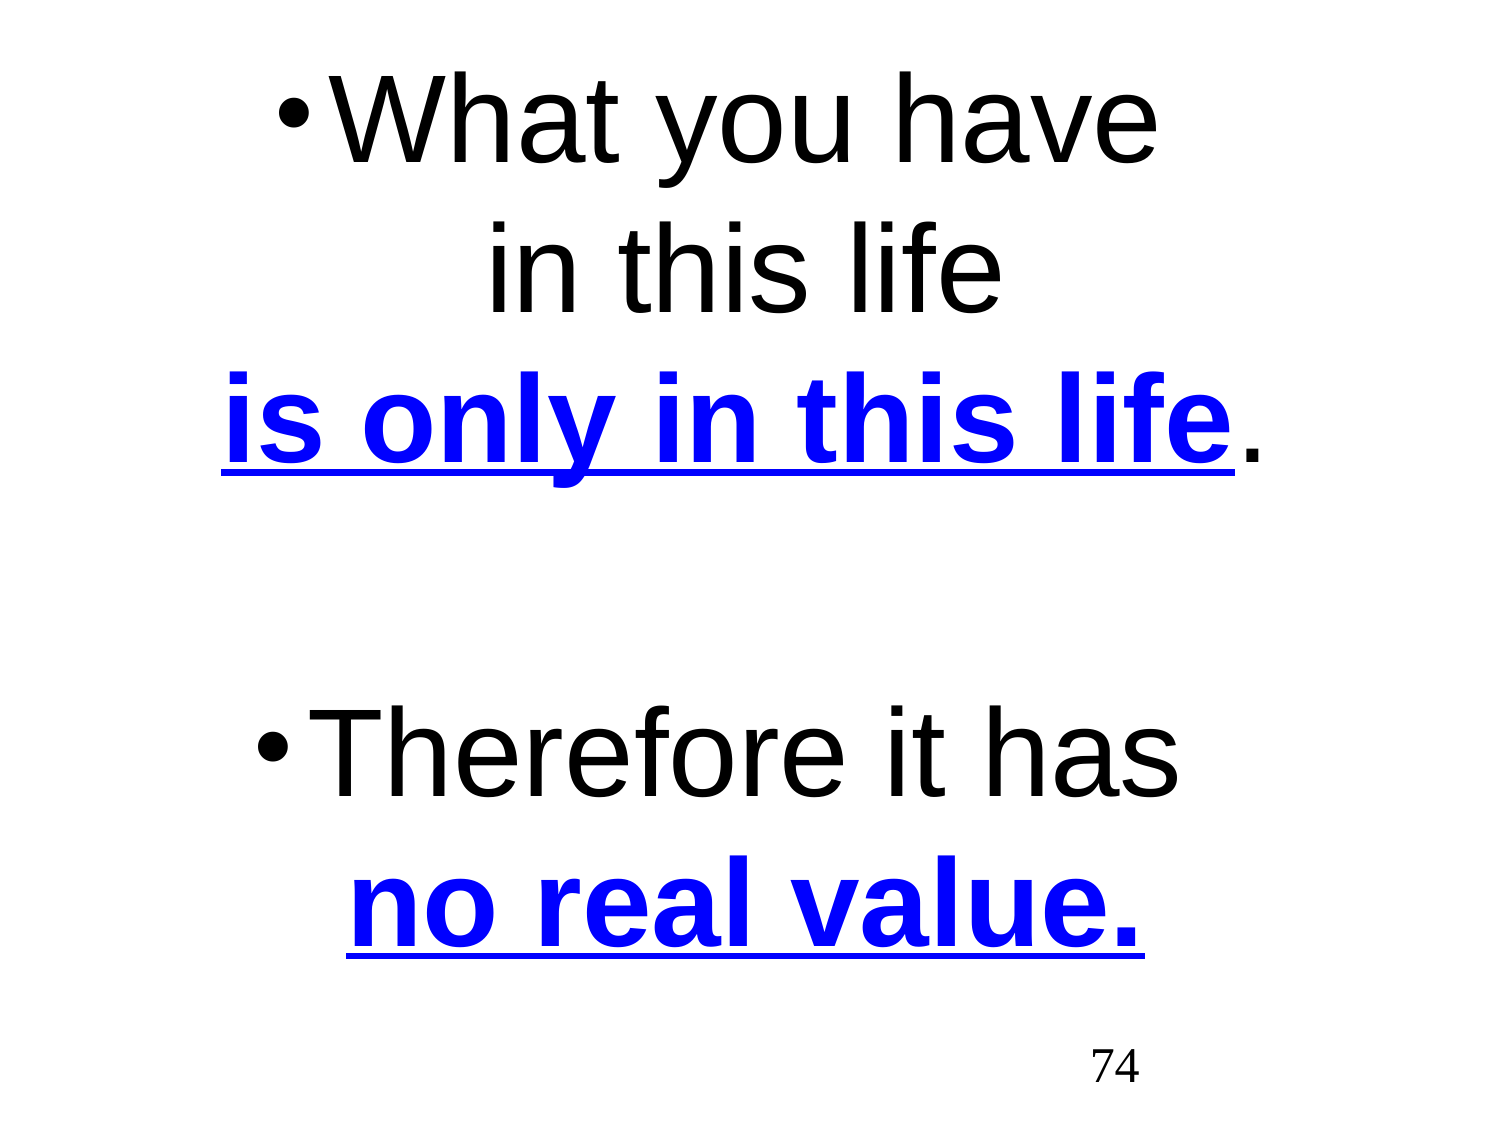

# What you have in this life is only in this life.
Therefore it has
no real value.
74